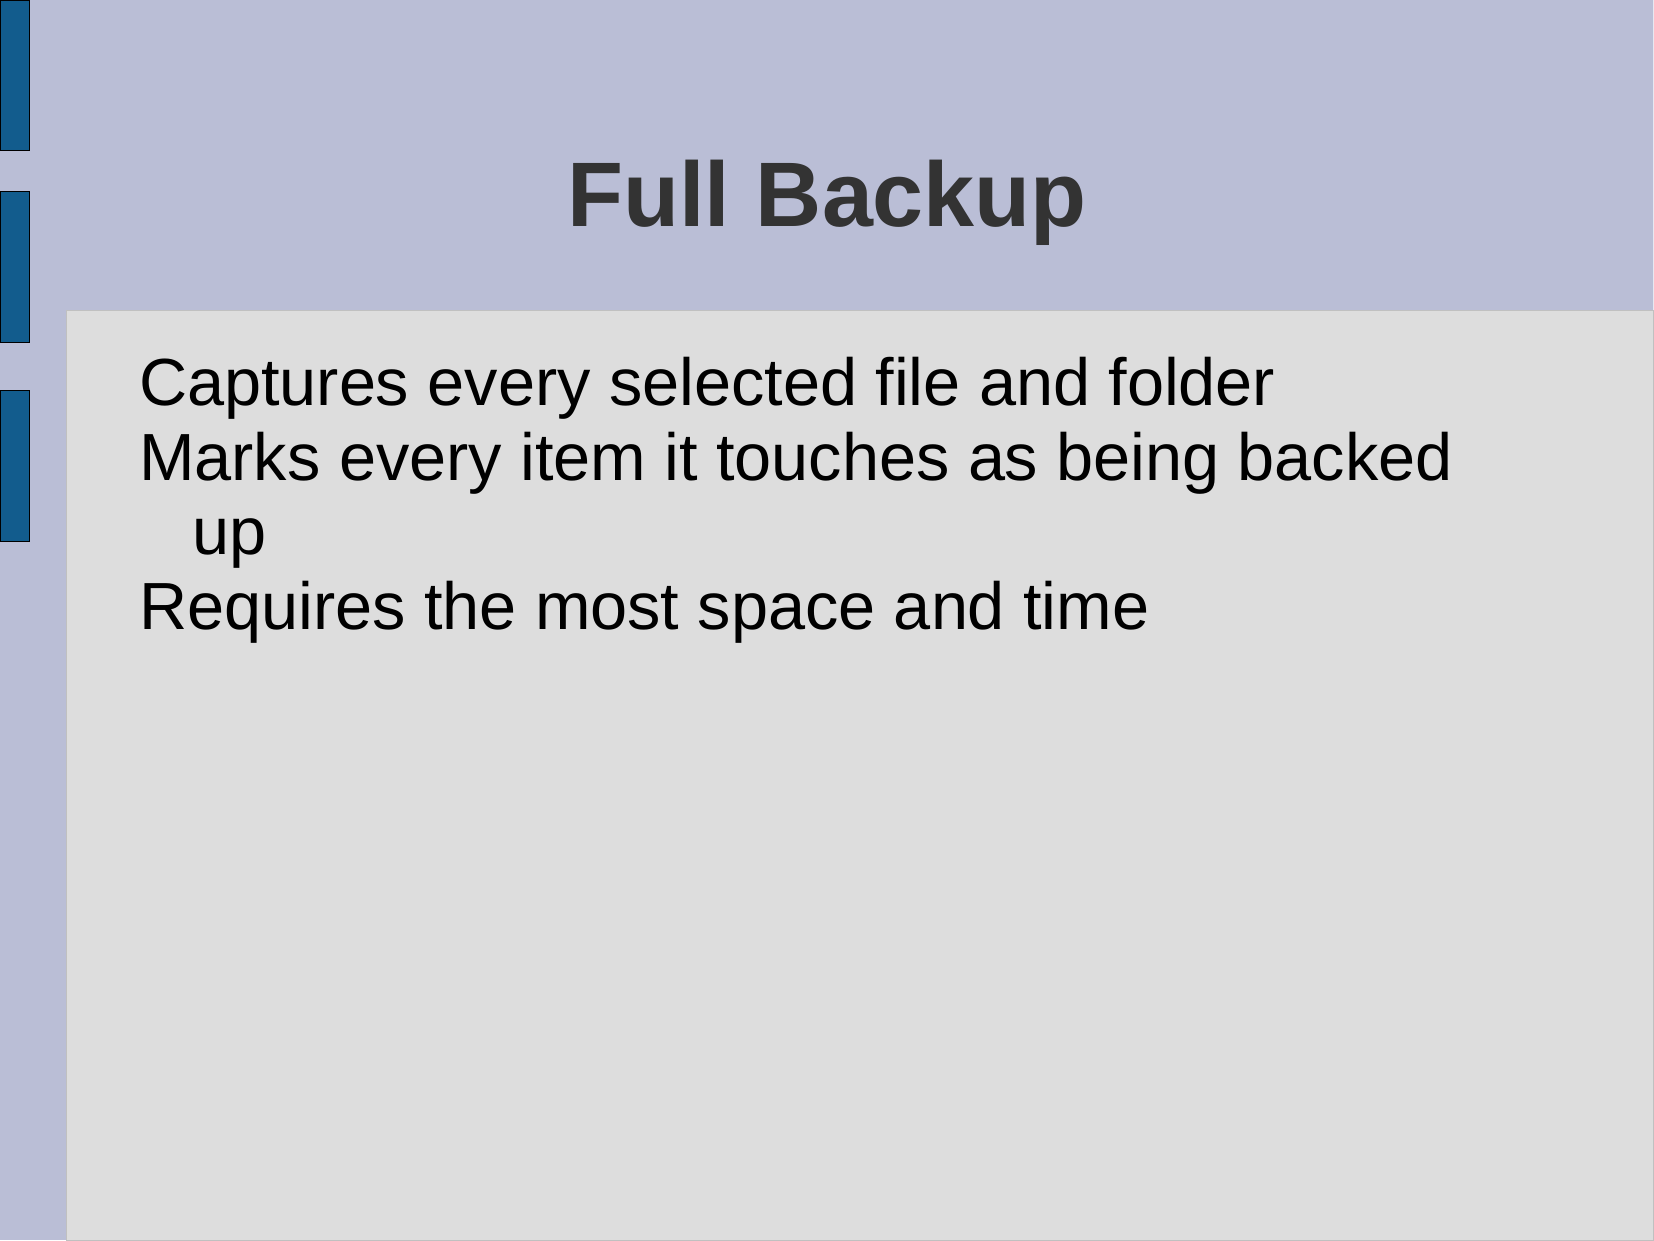

# Full Backup
Captures every selected file and folder
Marks every item it touches as being backed up
Requires the most space and time